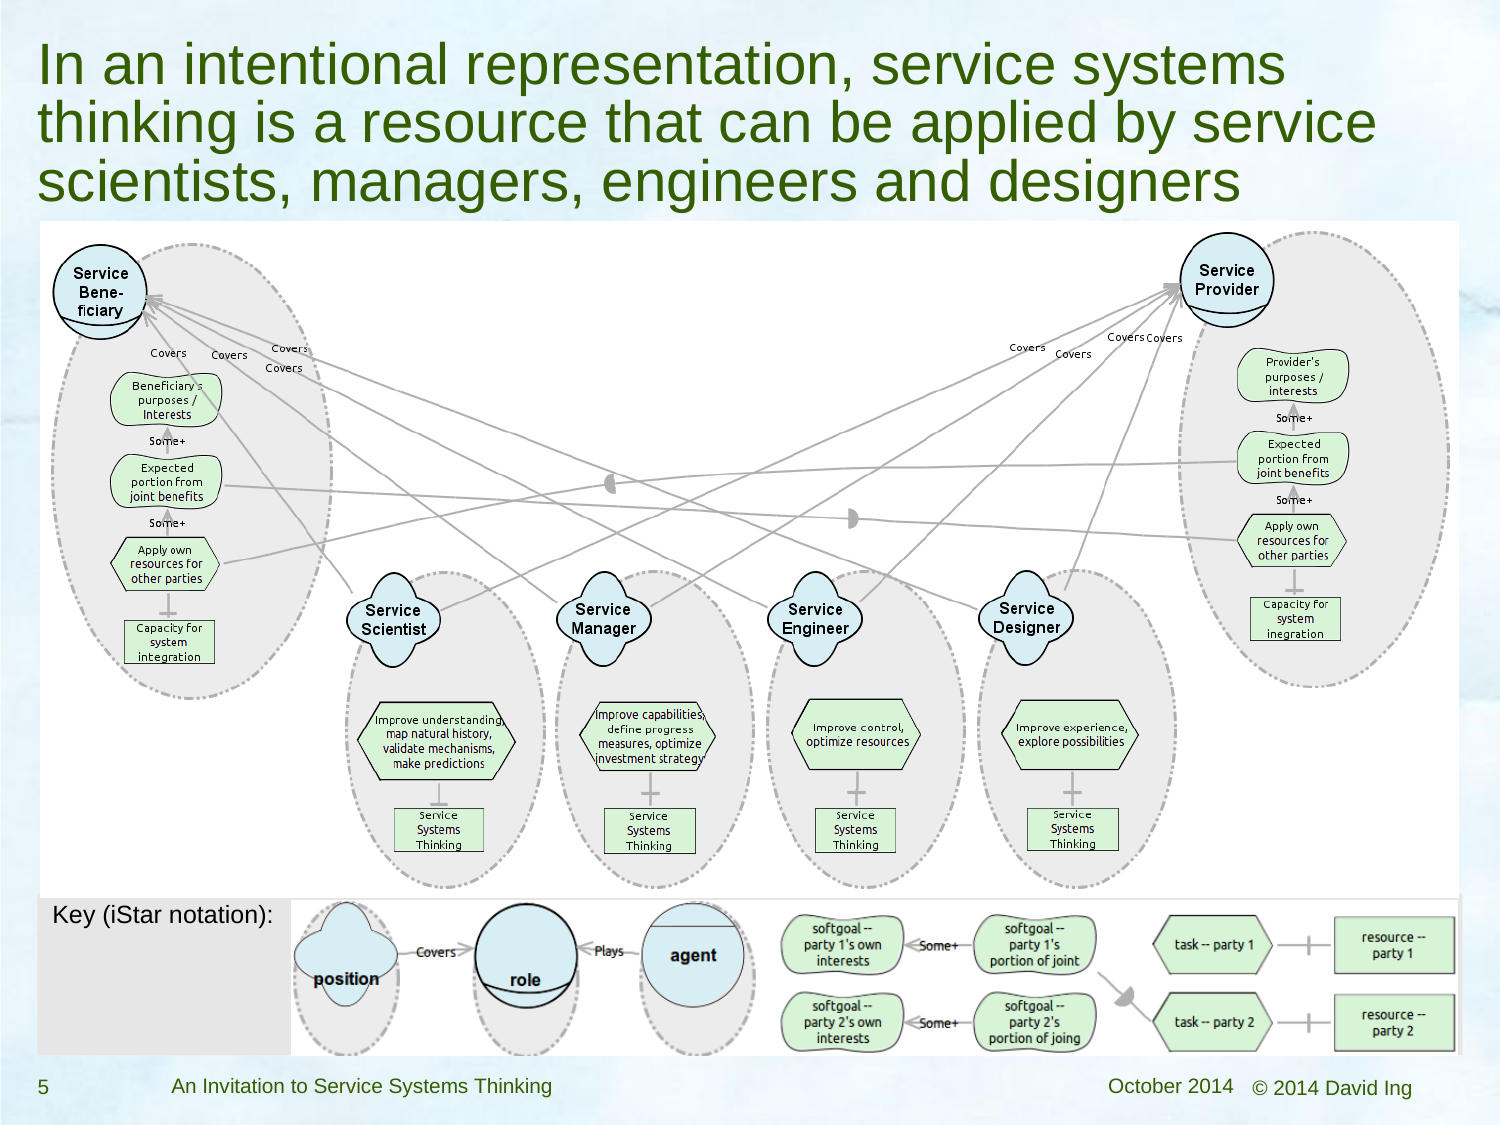

# In an intentional representation, service systems thinking is a resource that can be applied by service scientists, managers, engineers and designers
Key (iStar notation):
An Invitation to Service Systems Thinking
October 2014
5